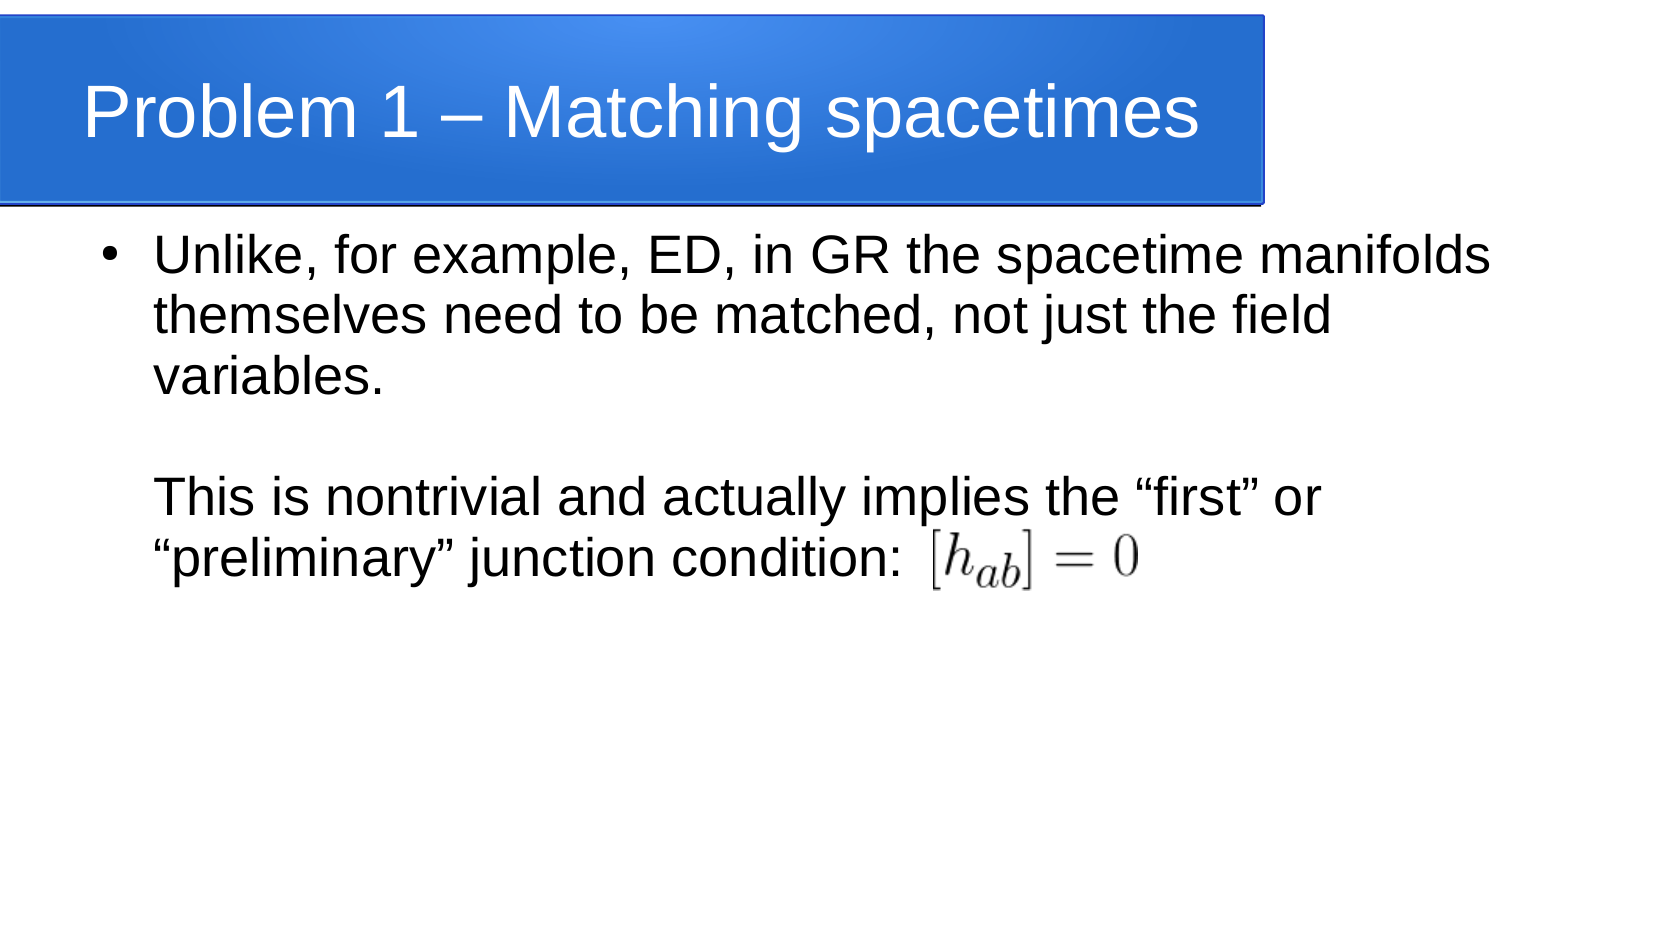

# Problem 1 – Matching spacetimes
Unlike, for example, ED, in GR the spacetime manifolds themselves need to be matched, not just the field variables.
This is nontrivial and actually implies the “first” or “preliminary” junction condition: